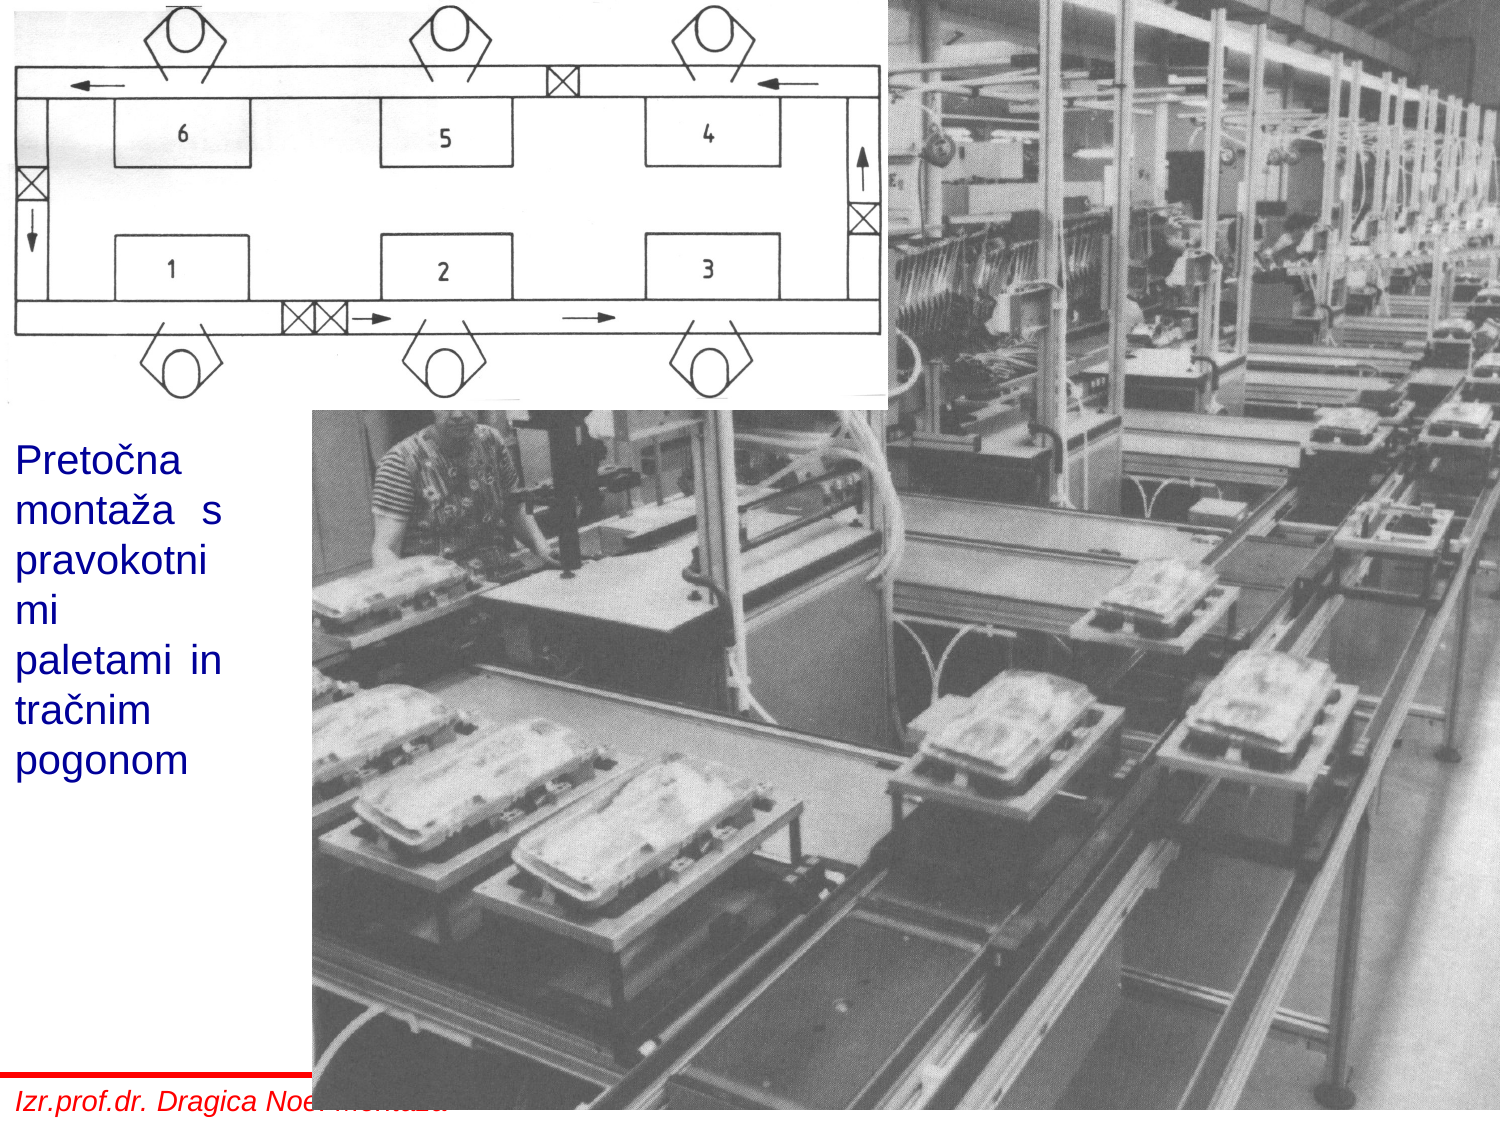

Pretočna montaža s pravokotnimi paletami in tračnim pogonom